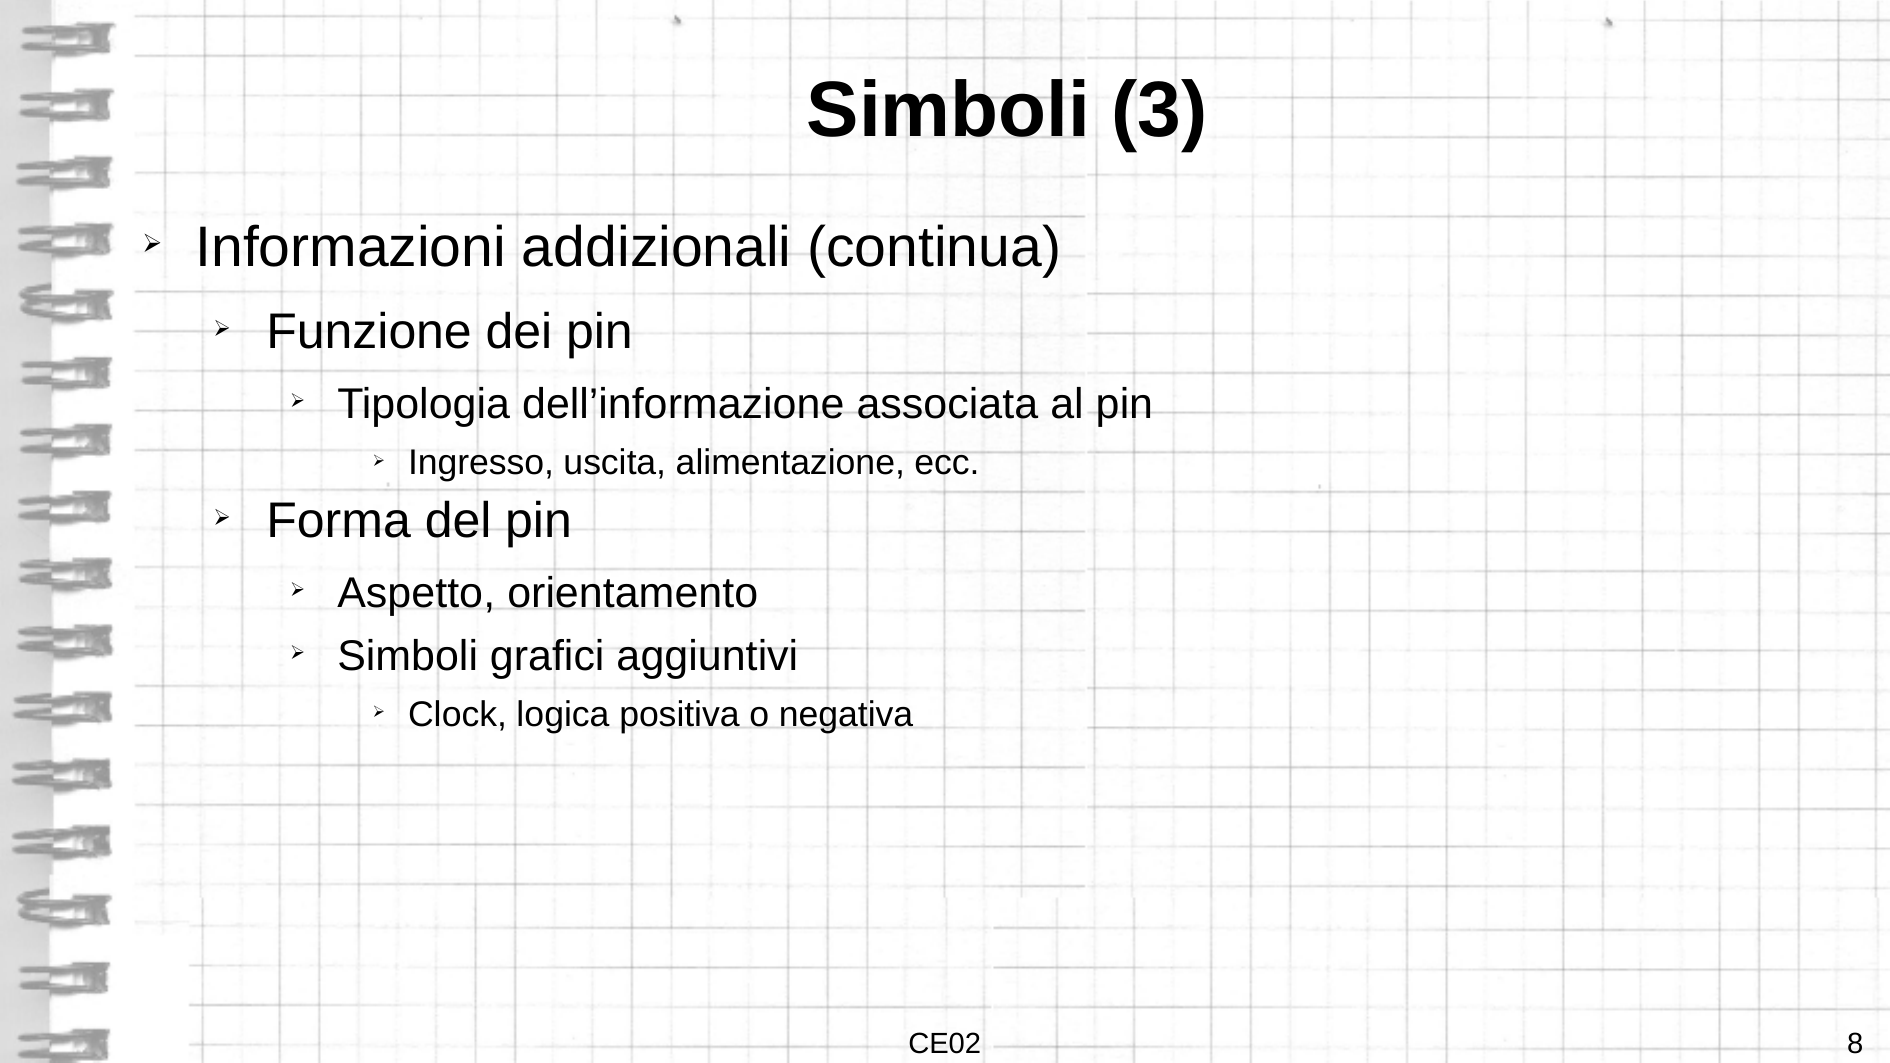

# Simboli (3)
Informazioni addizionali (continua)
Funzione dei pin
Tipologia dell’informazione associata al pin
Ingresso, uscita, alimentazione, ecc.
Forma del pin
Aspetto, orientamento
Simboli grafici aggiuntivi
Clock, logica positiva o negativa
CE02
8